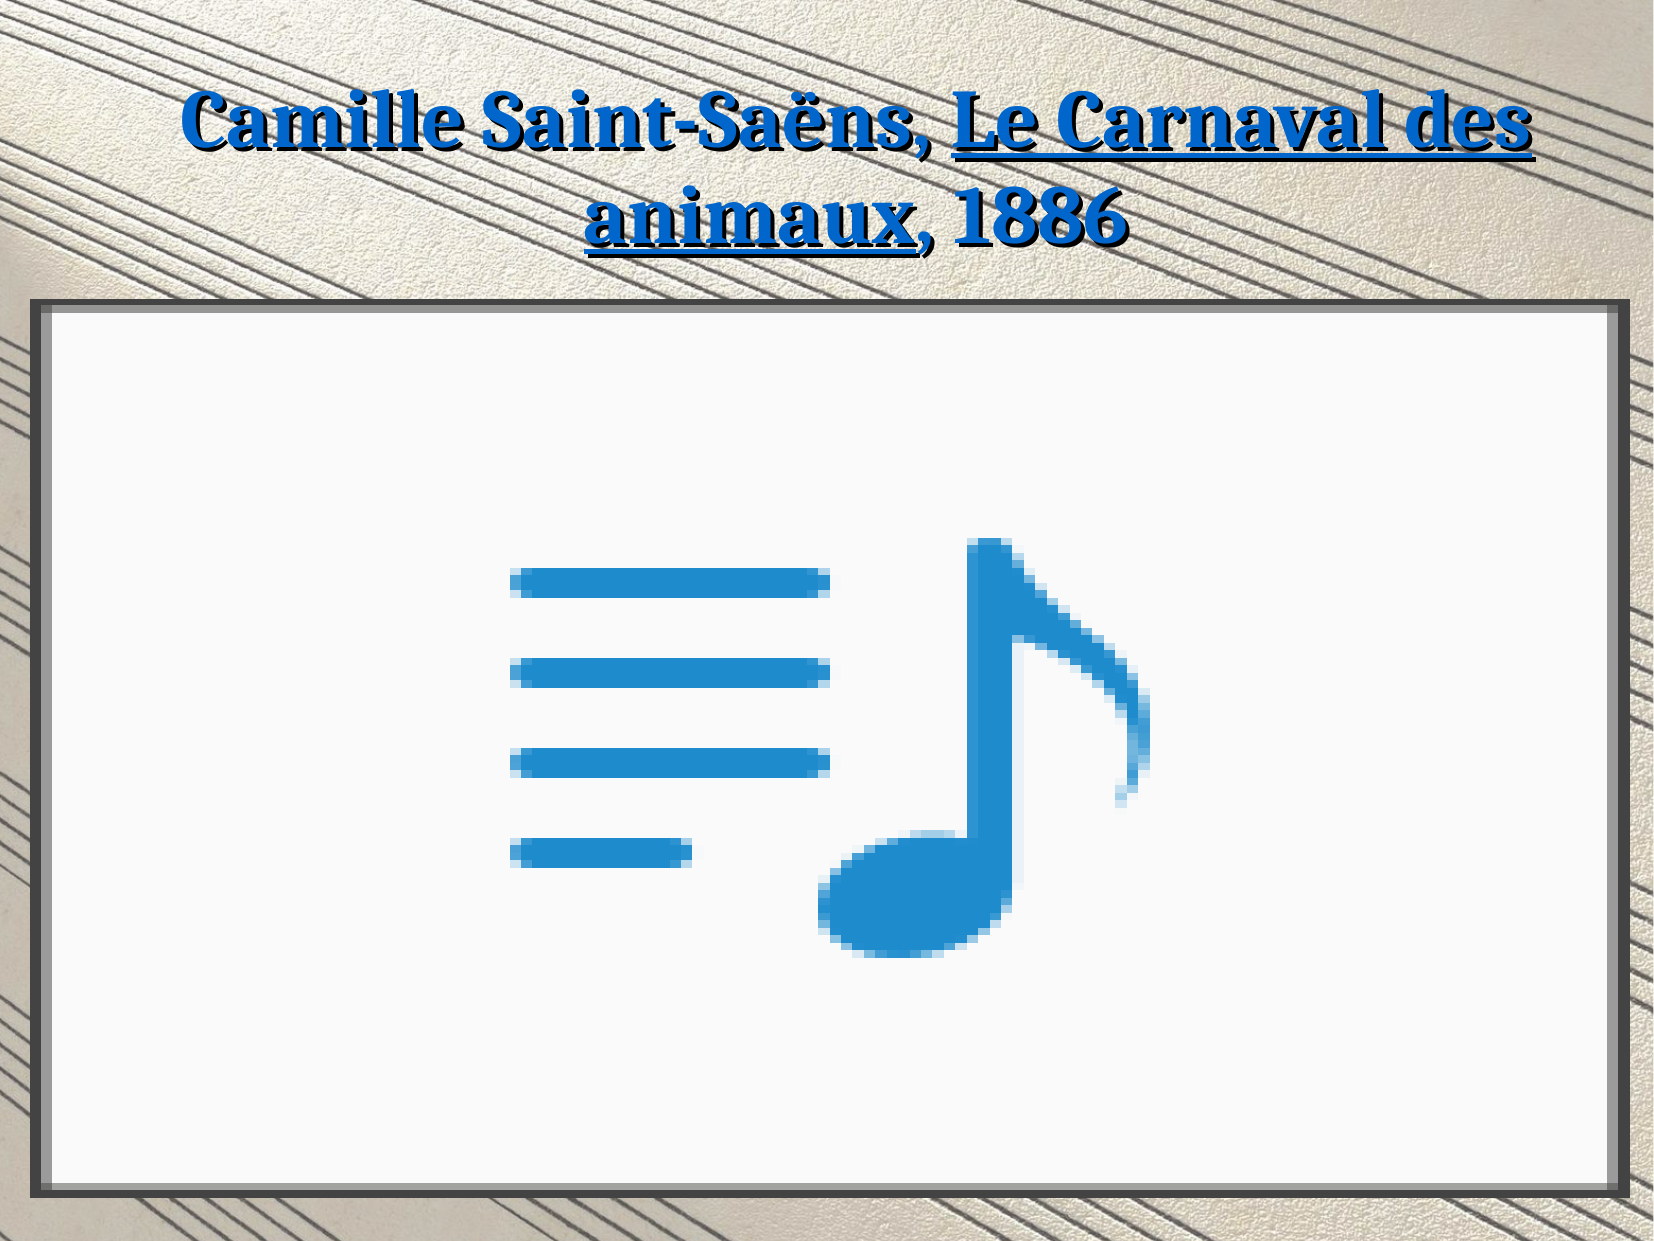

Camille Saint-Saëns, Le Carnaval des animaux, 1886